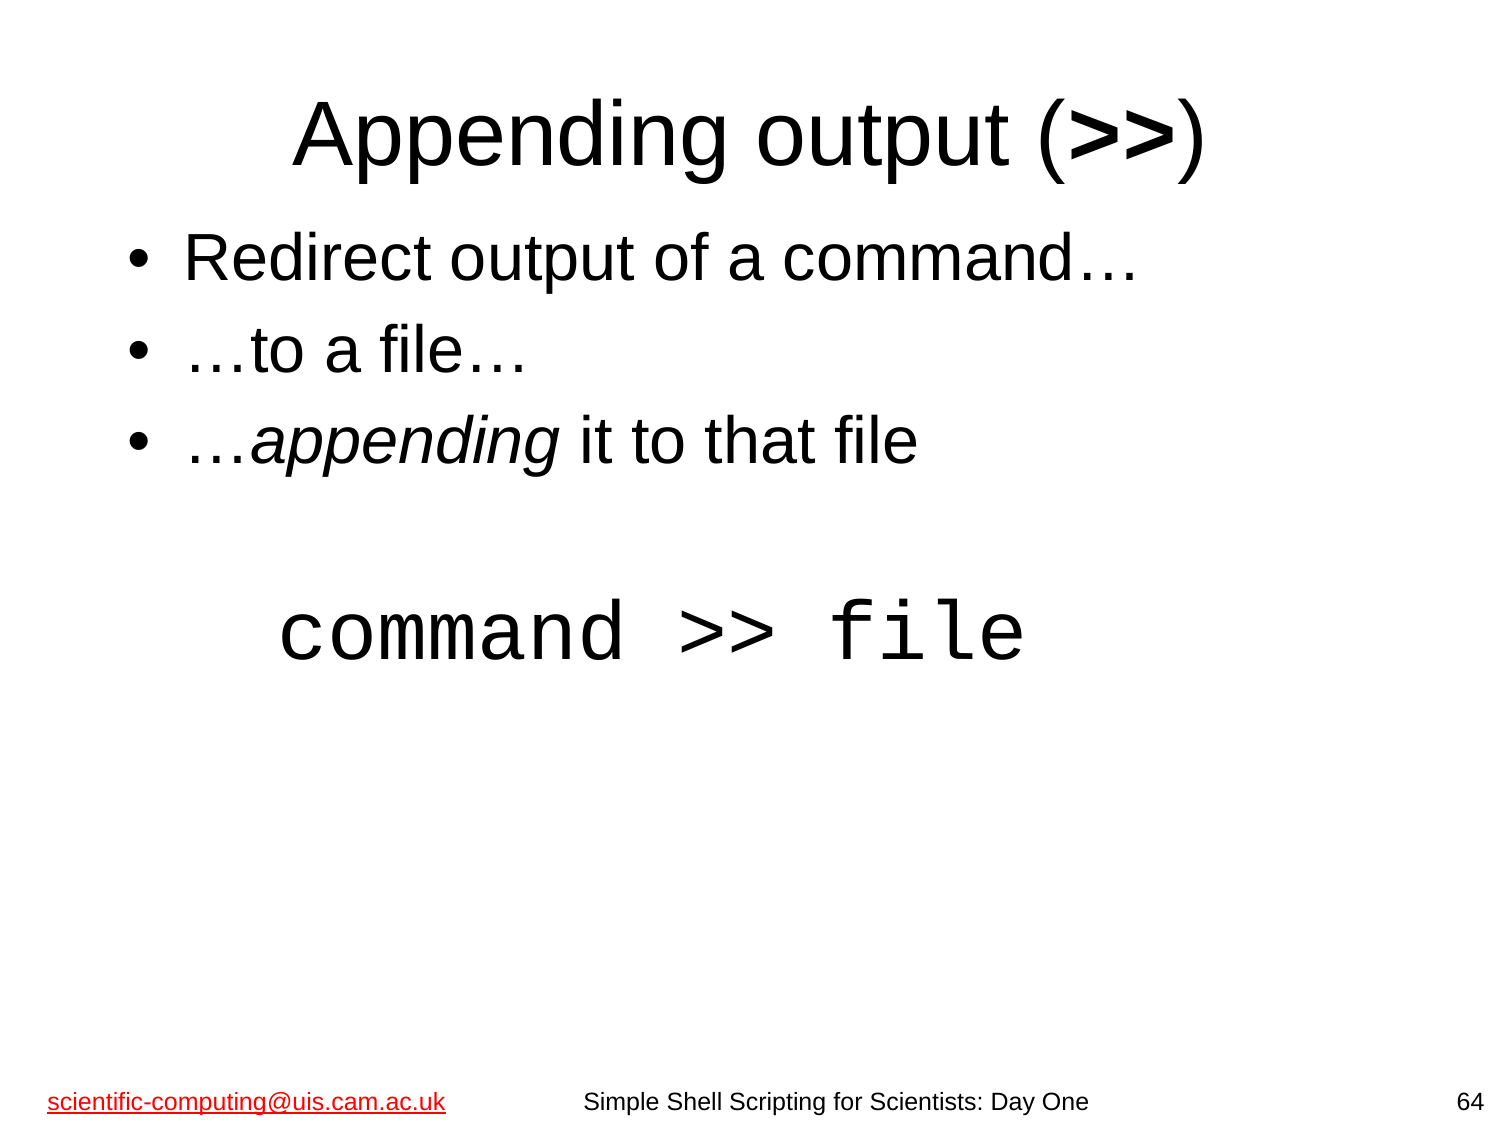

# Appending output (>>)
Redirect output of a command…
…to a file…
…appending it to that file
		command >> file
escience-support@ucs.cam.ac.uk	Simple Shell Scripting for Scientists: Day One
64